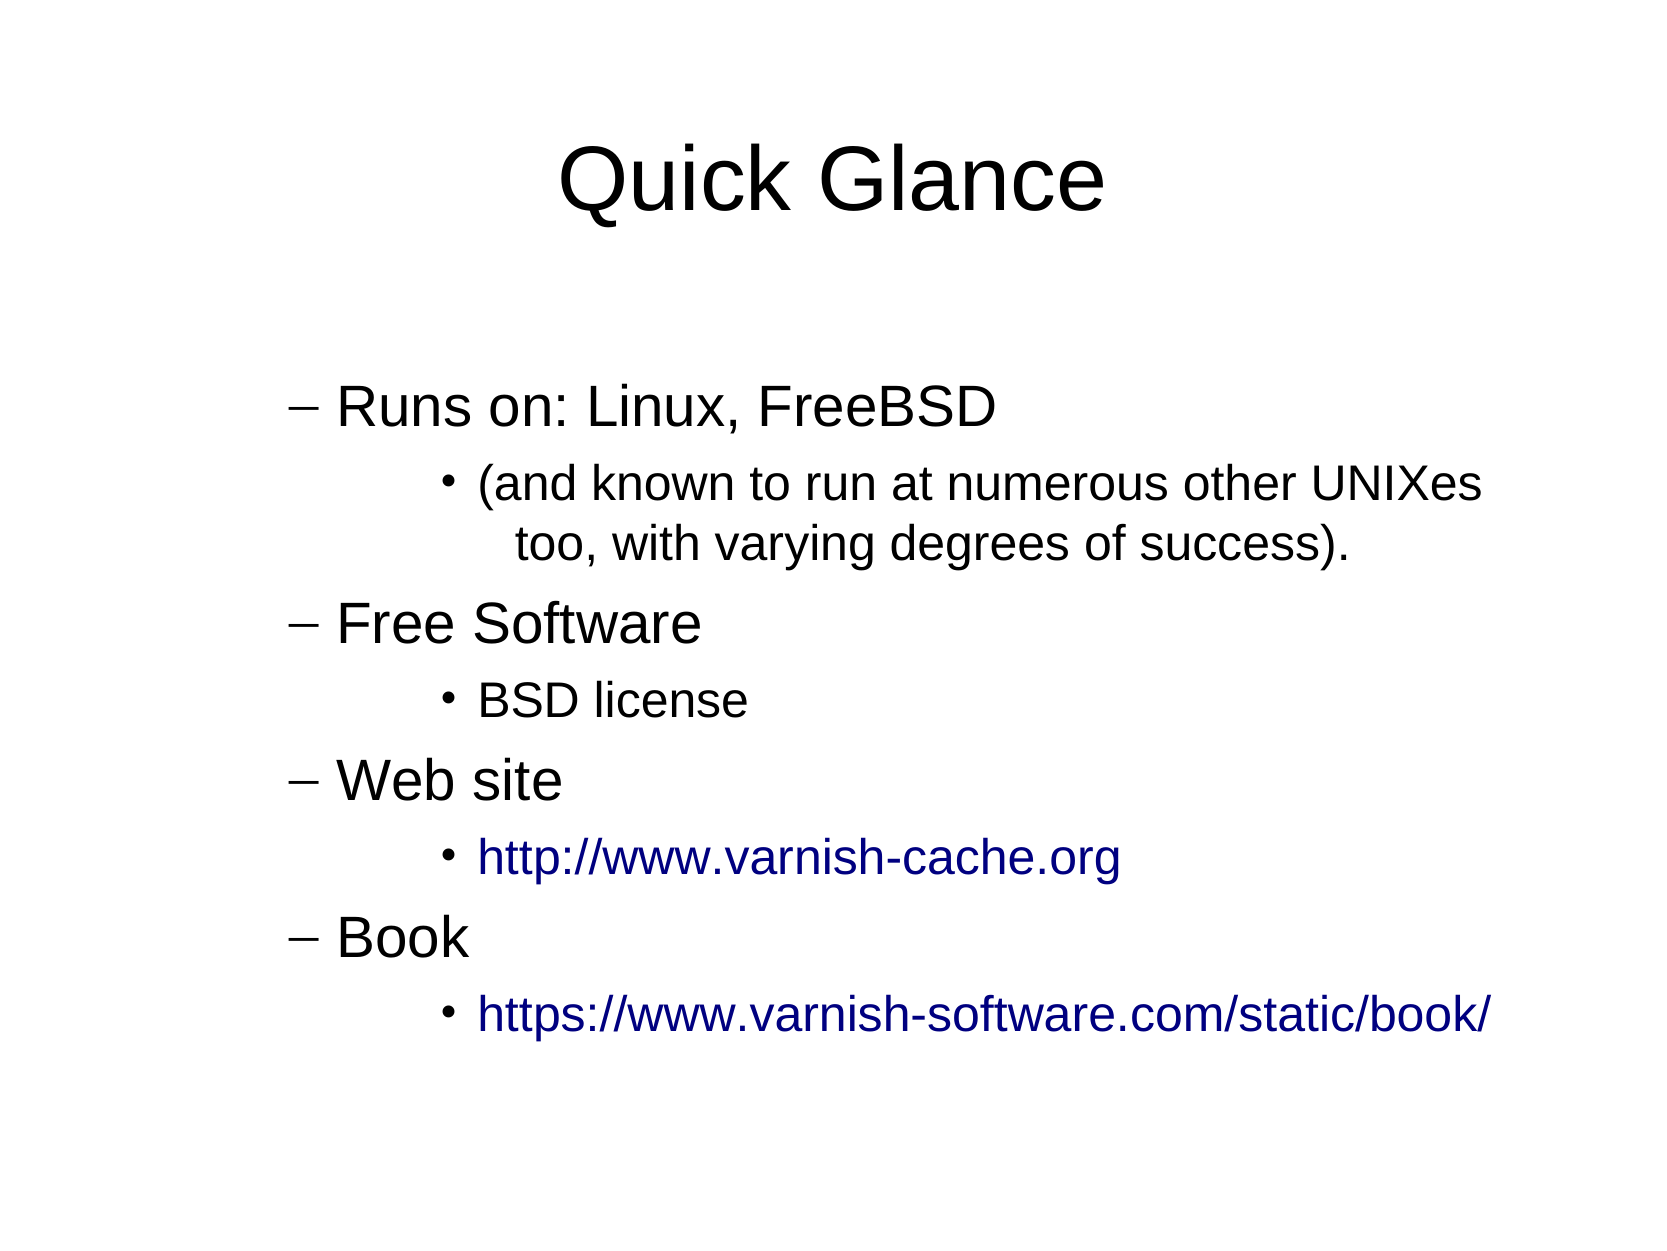

# Quick Glance
Runs on: Linux, FreeBSD
(and known to run at numerous other UNIXes too, with varying degrees of success).
Free Software
BSD license
Web site
http://www.varnish-cache.org
Book
https://www.varnish-software.com/static/book/